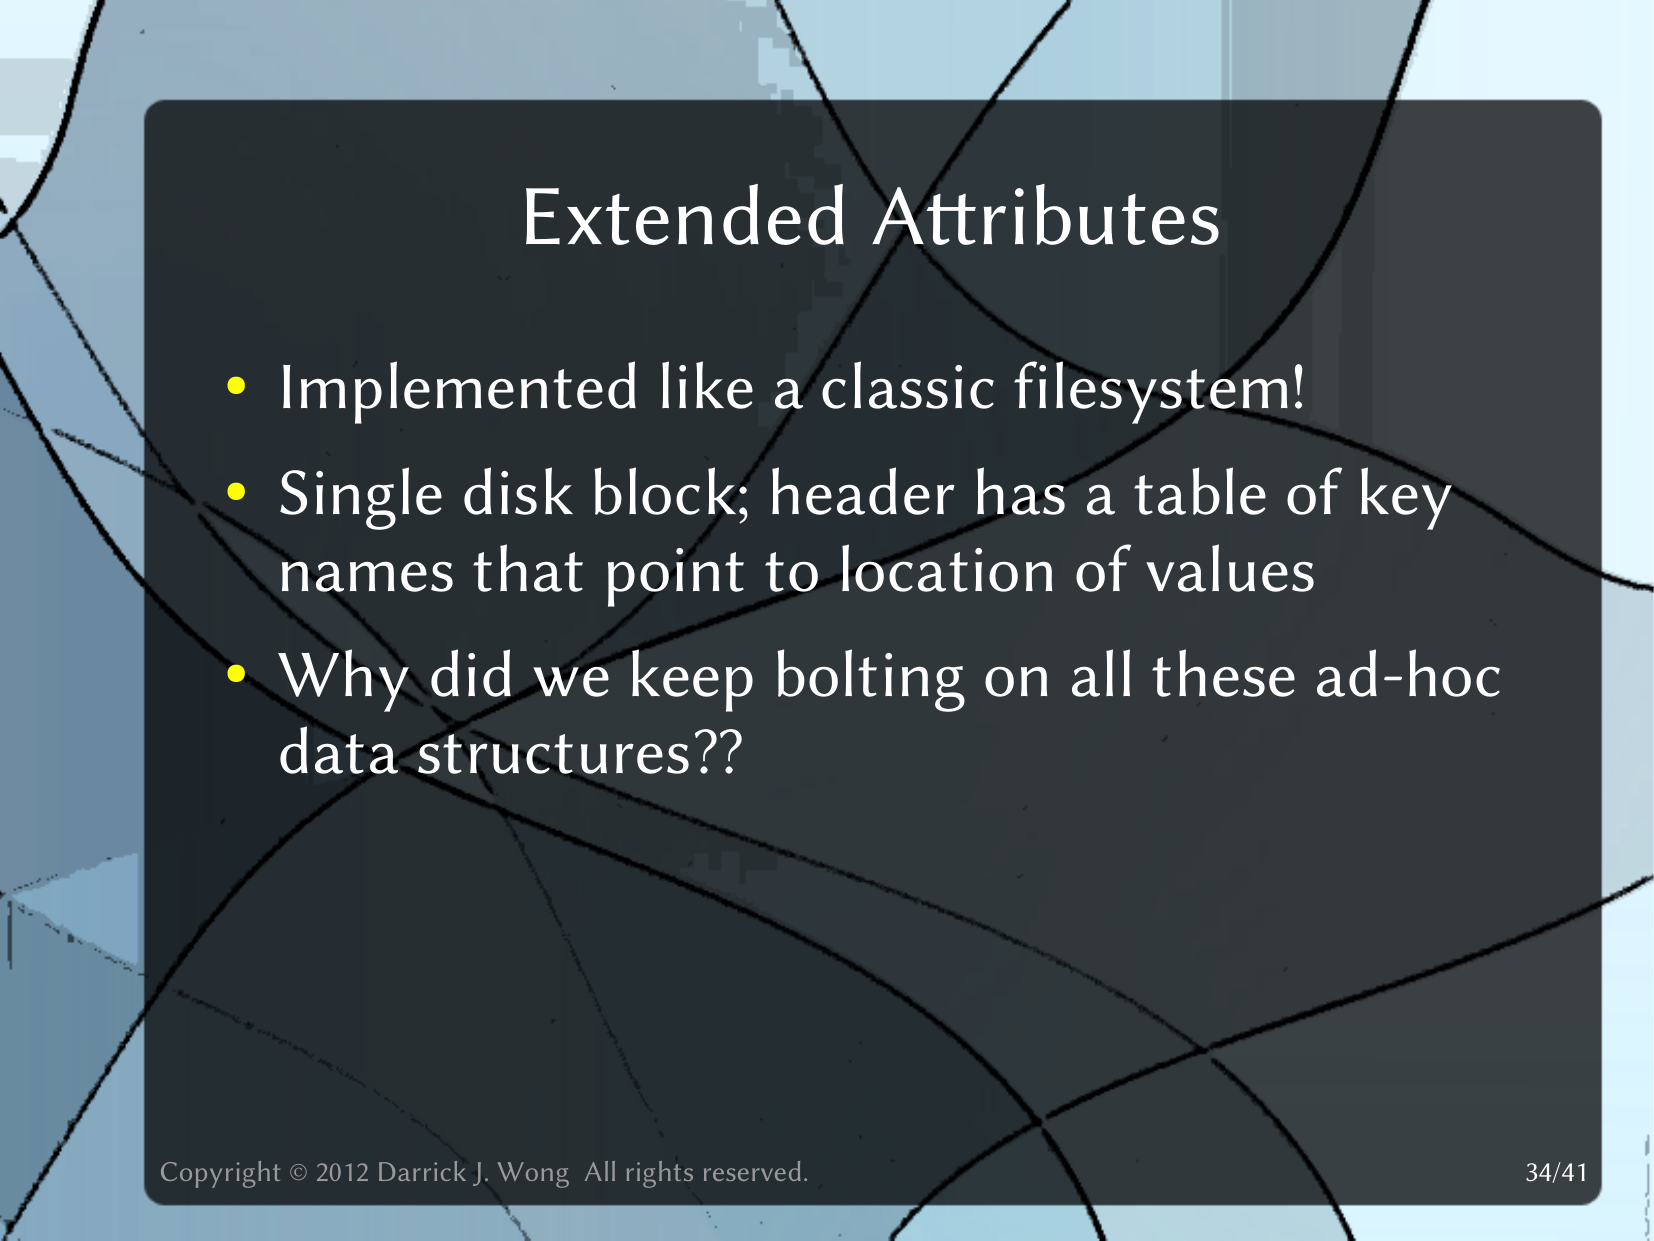

# Extended Attributes
Implemented like a classic filesystem!
Single disk block; header has a table of key names that point to location of values
Why did we keep bolting on all these ad-hoc data structures??
34